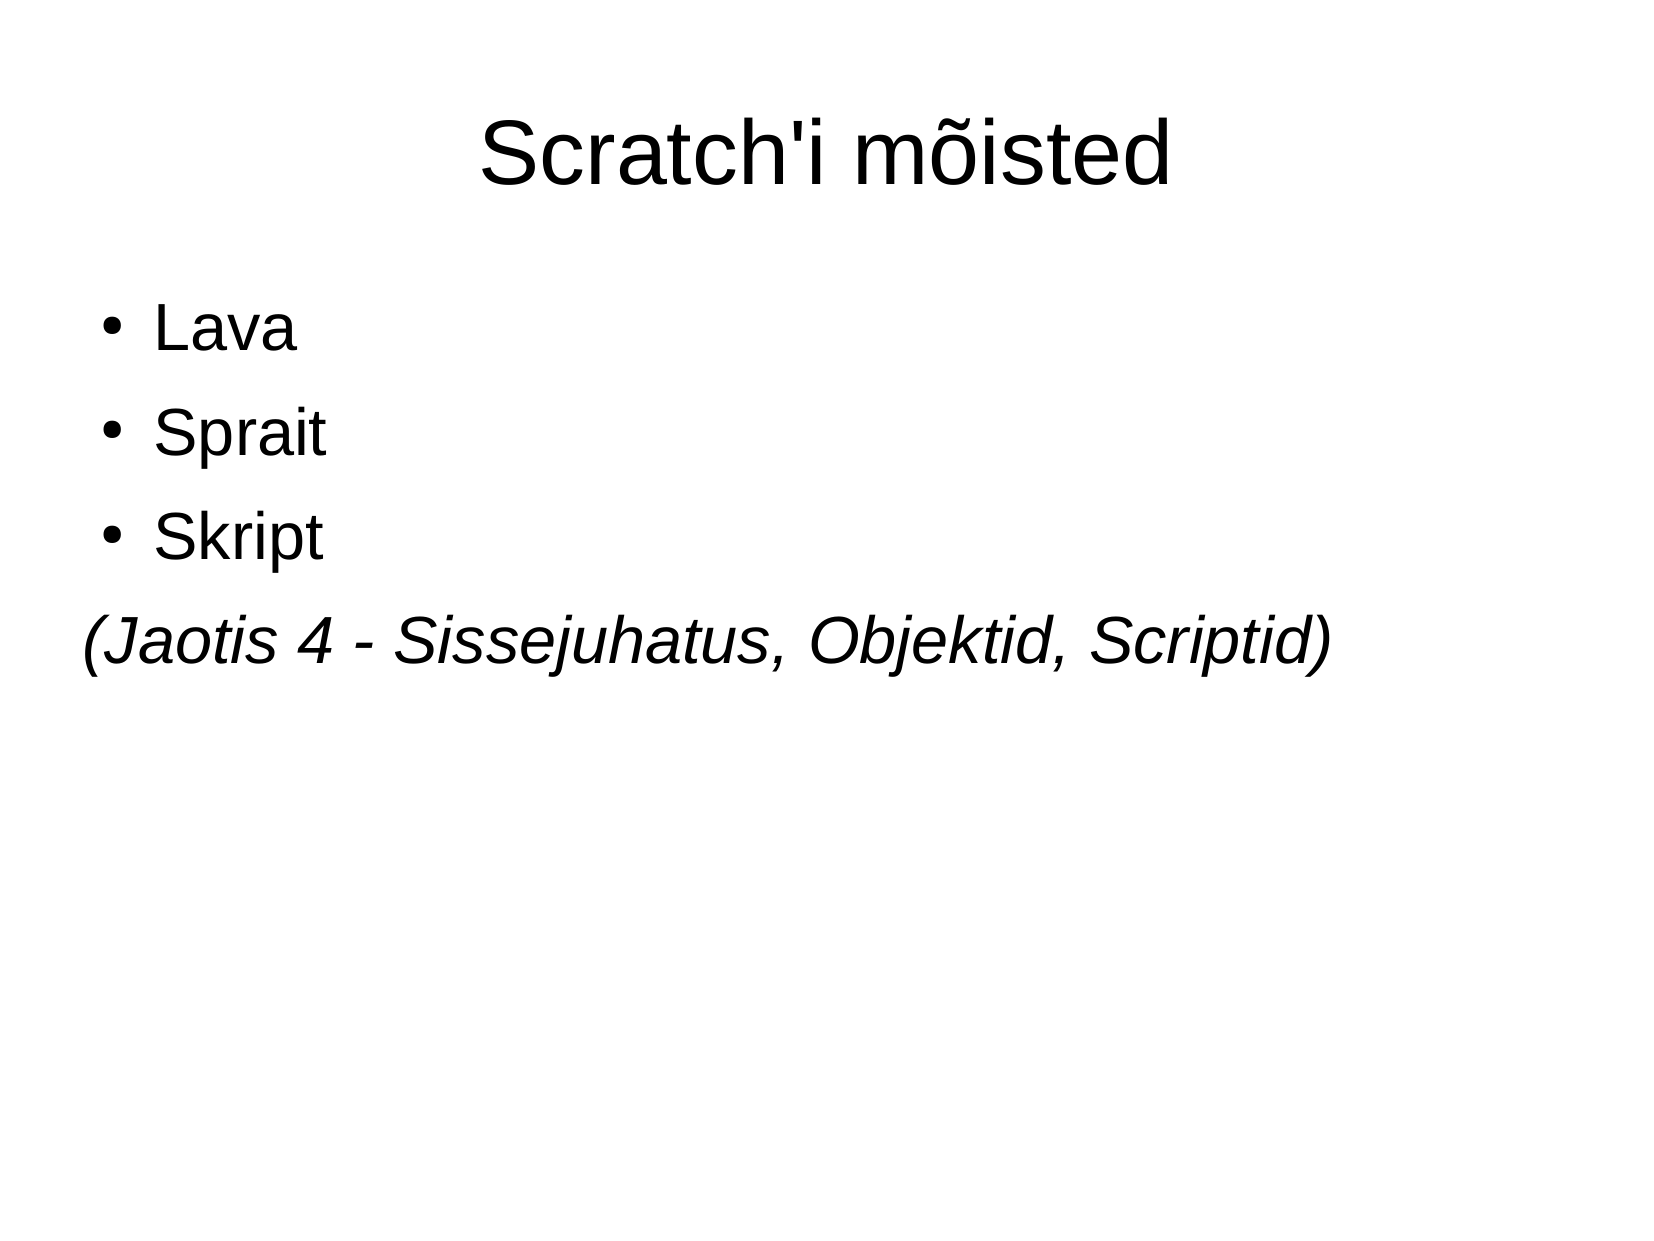

# Scratch'i mõisted
Lava
Sprait
Skript
(Jaotis 4 - Sissejuhatus, Objektid, Scriptid)